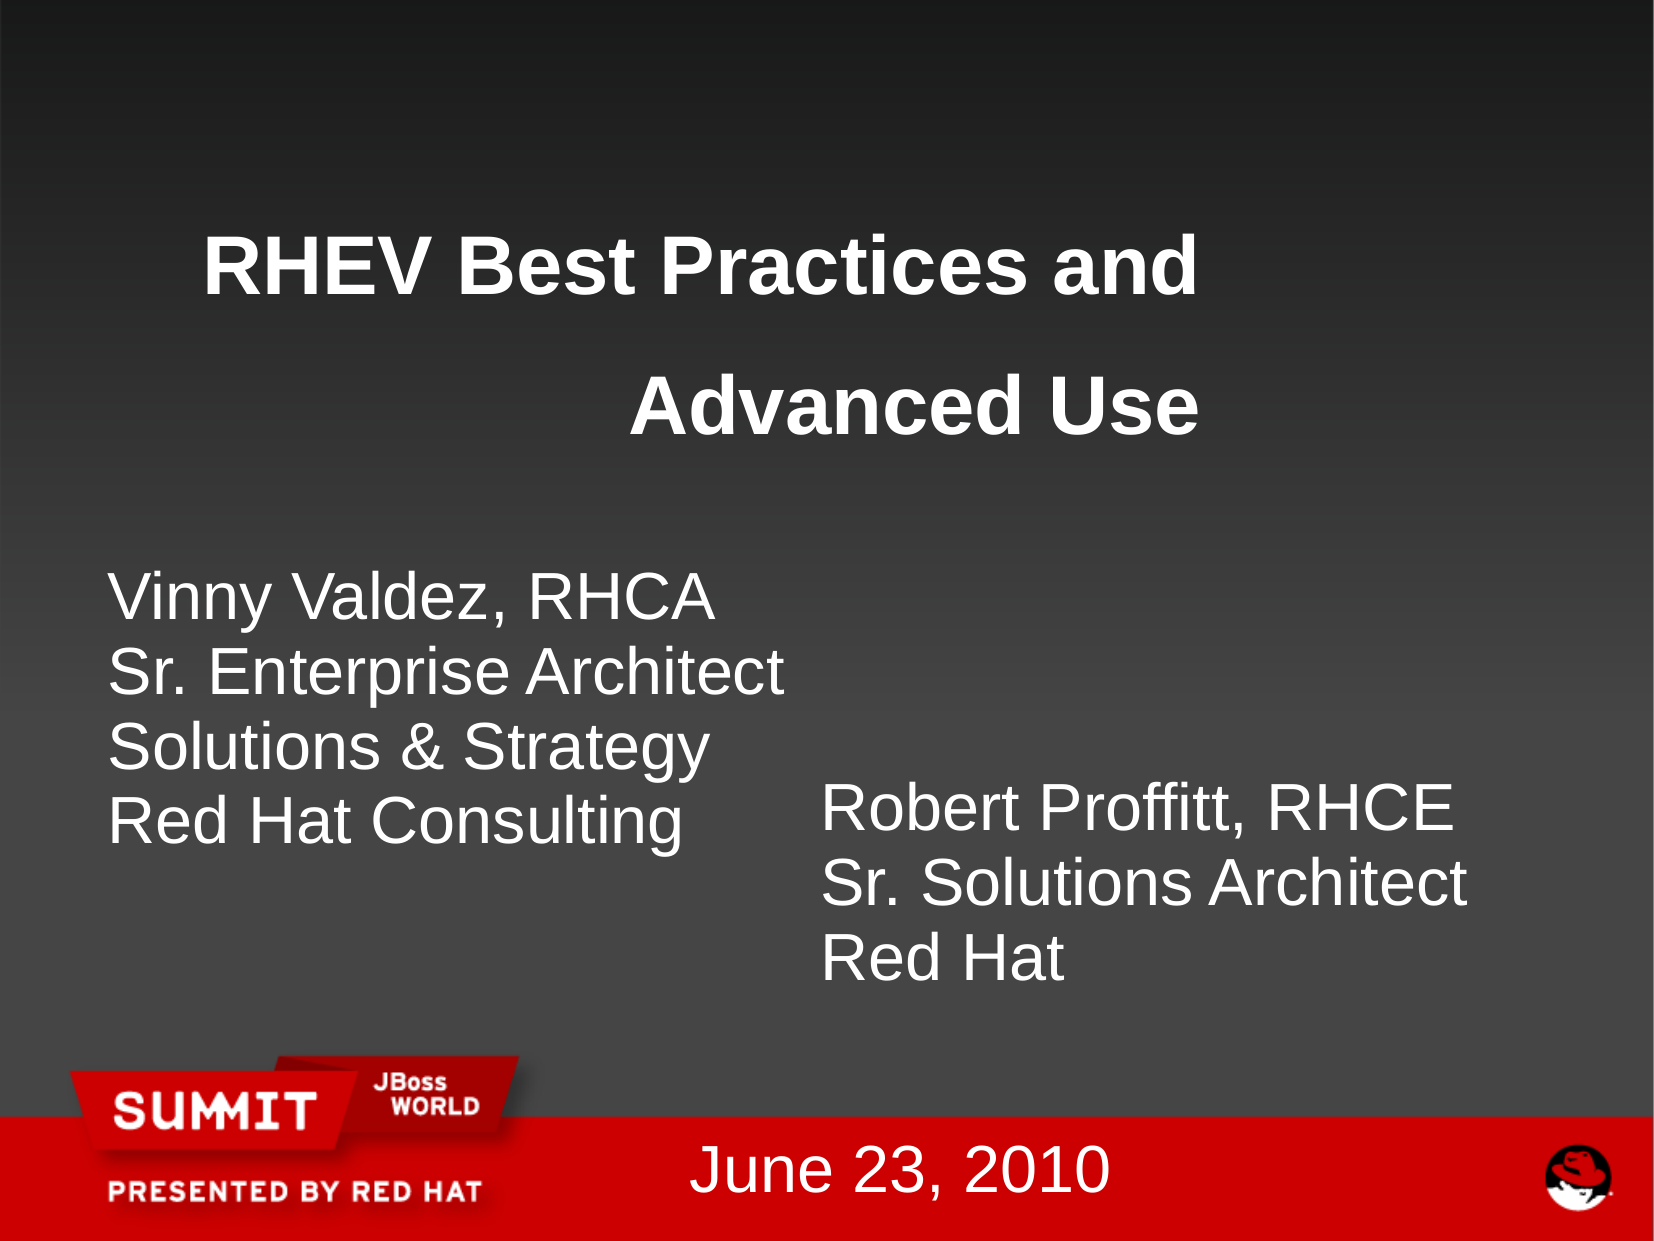

RHEV Best Practices and Advanced Use
Vinny Valdez, RHCA
Sr. Enterprise Architect
Solutions & Strategy
Red Hat Consulting
Robert Proffitt, RHCE
Sr. Solutions Architect
Red Hat
June 23, 2010